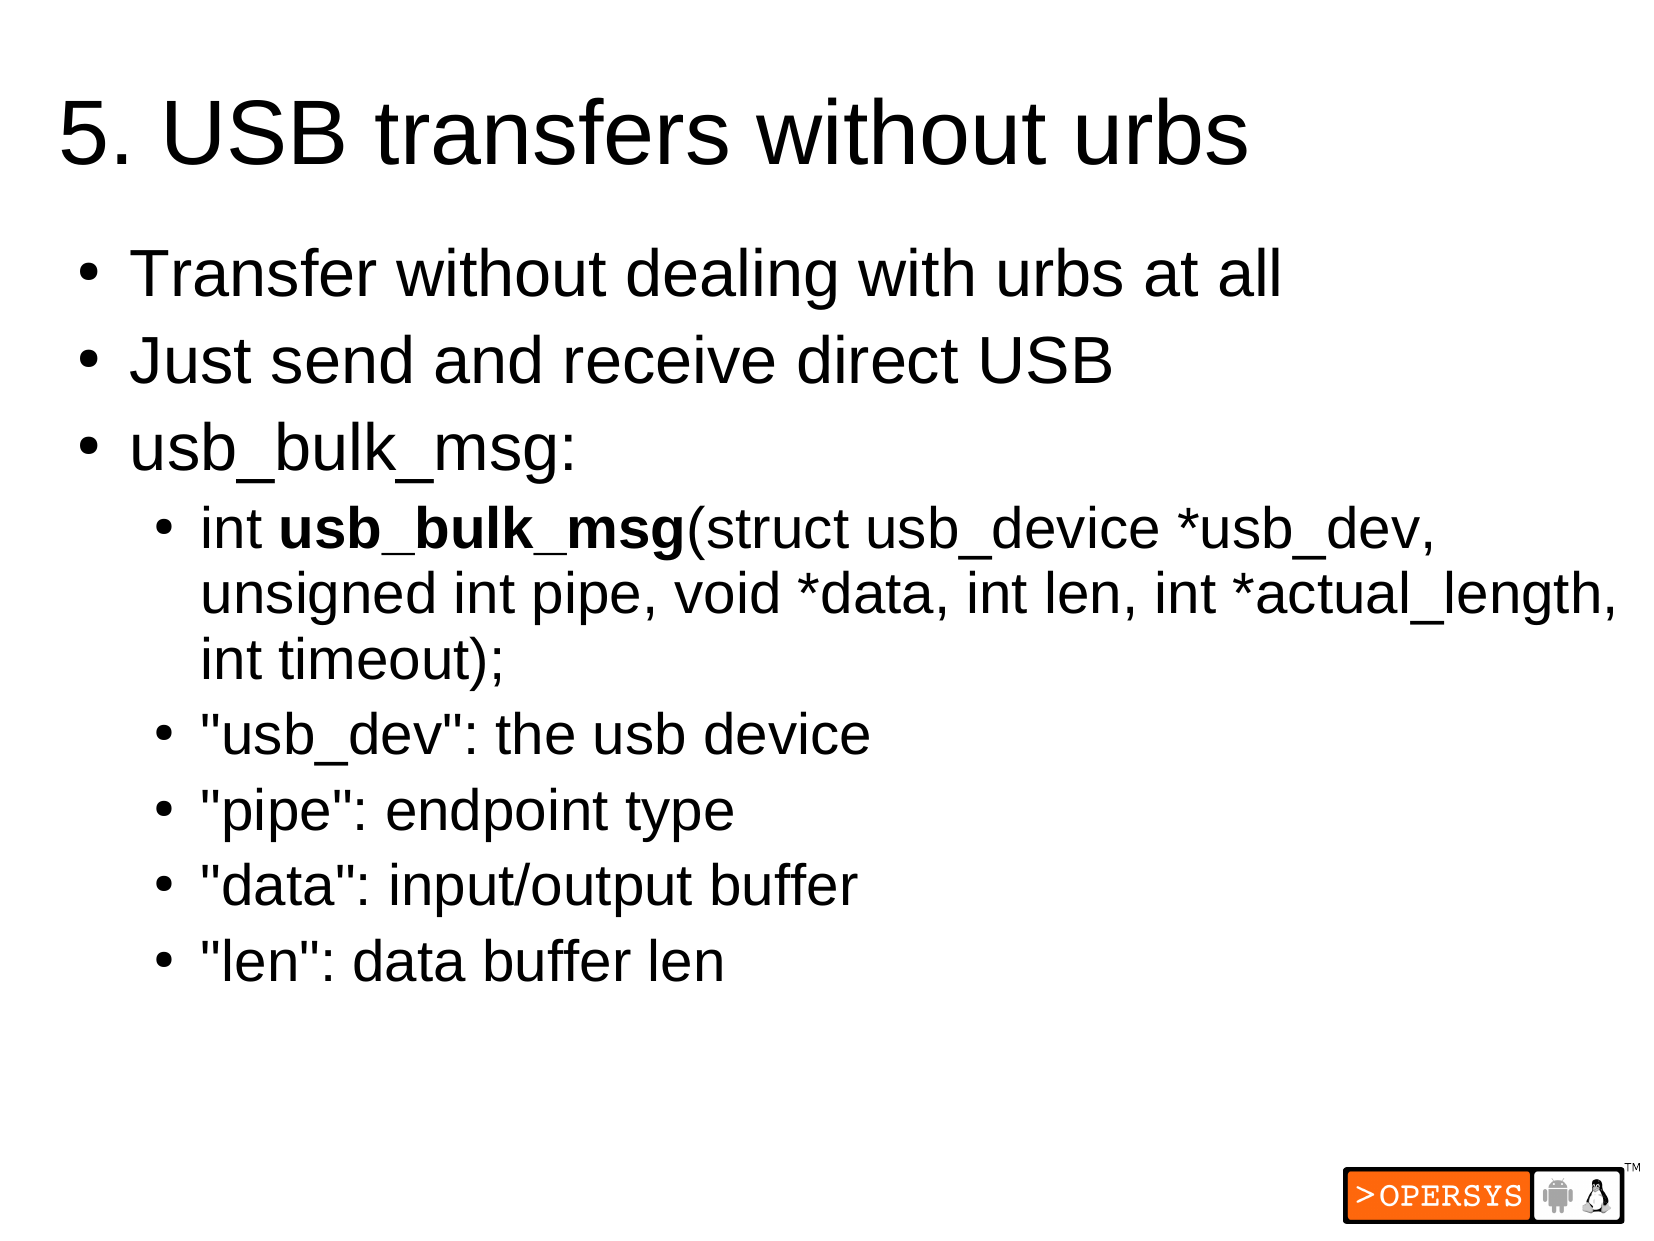

# 5. USB transfers without urbs
Transfer without dealing with urbs at all
Just send and receive direct USB
usb_bulk_msg:
int usb_bulk_msg(struct usb_device *usb_dev, unsigned int pipe, void *data, int len, int *actual_length, int timeout);
"usb_dev": the usb device
"pipe": endpoint type
"data": input/output buffer
"len": data buffer len